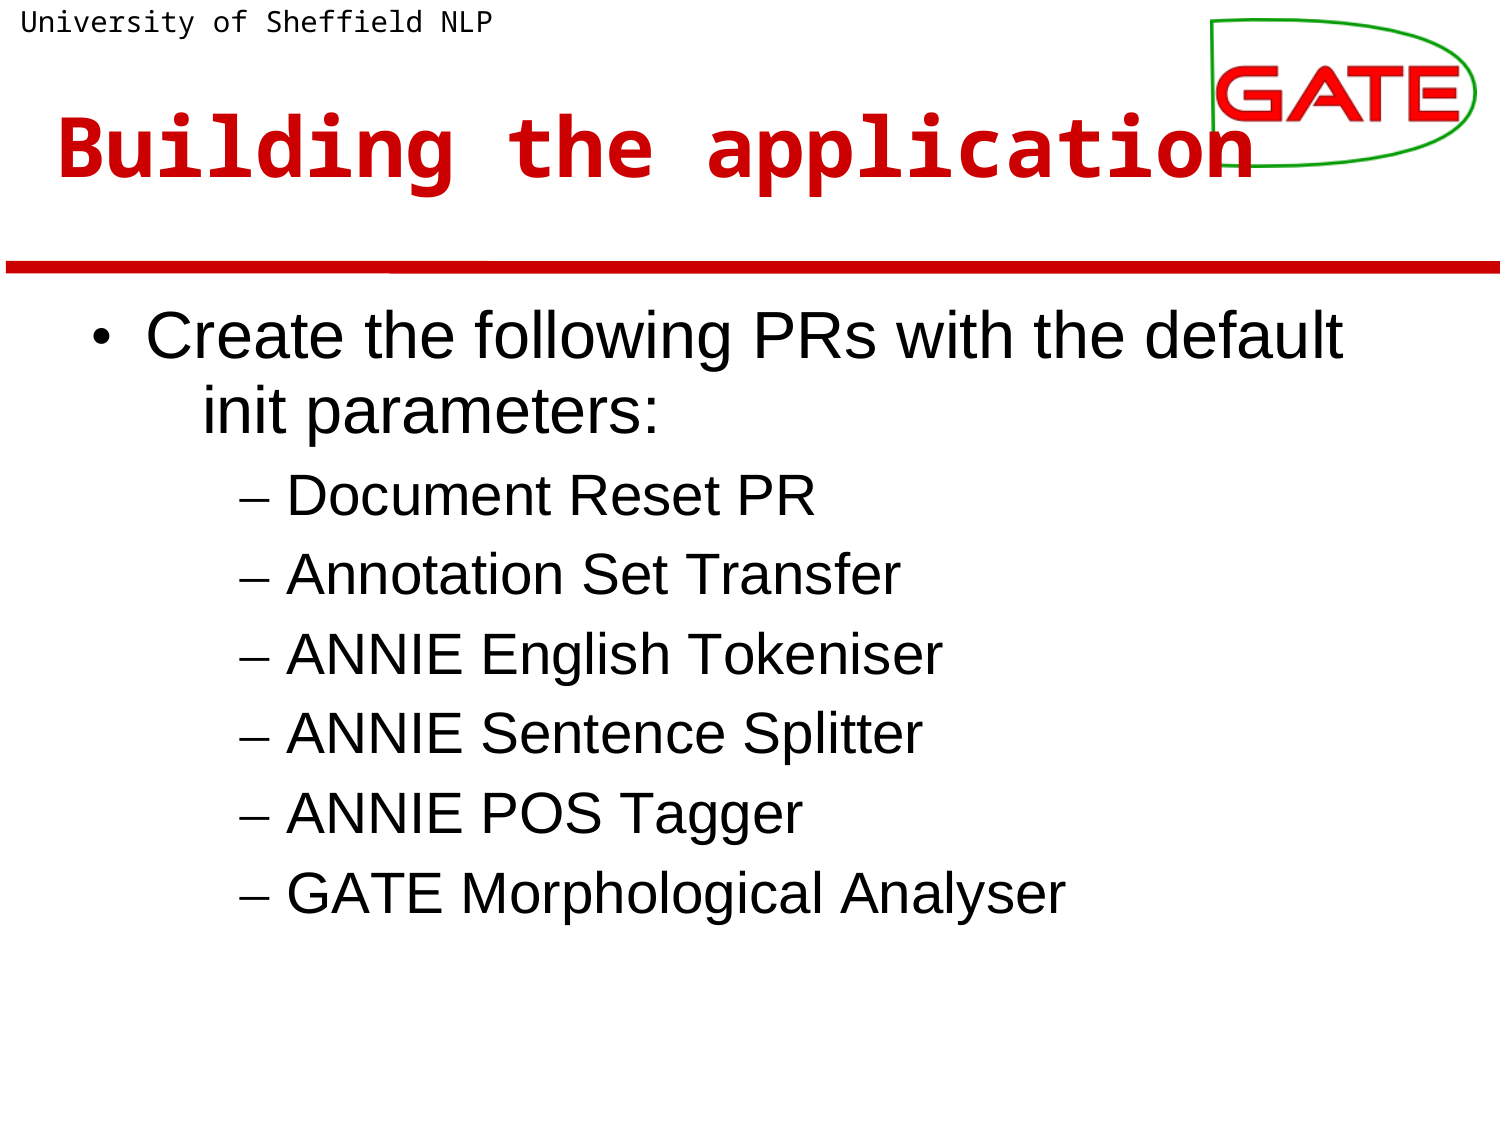

# Building the application
Create the following PRs with the default init parameters:
Document Reset PR
Annotation Set Transfer
ANNIE English Tokeniser
ANNIE Sentence Splitter
ANNIE POS Tagger
GATE Morphological Analyser